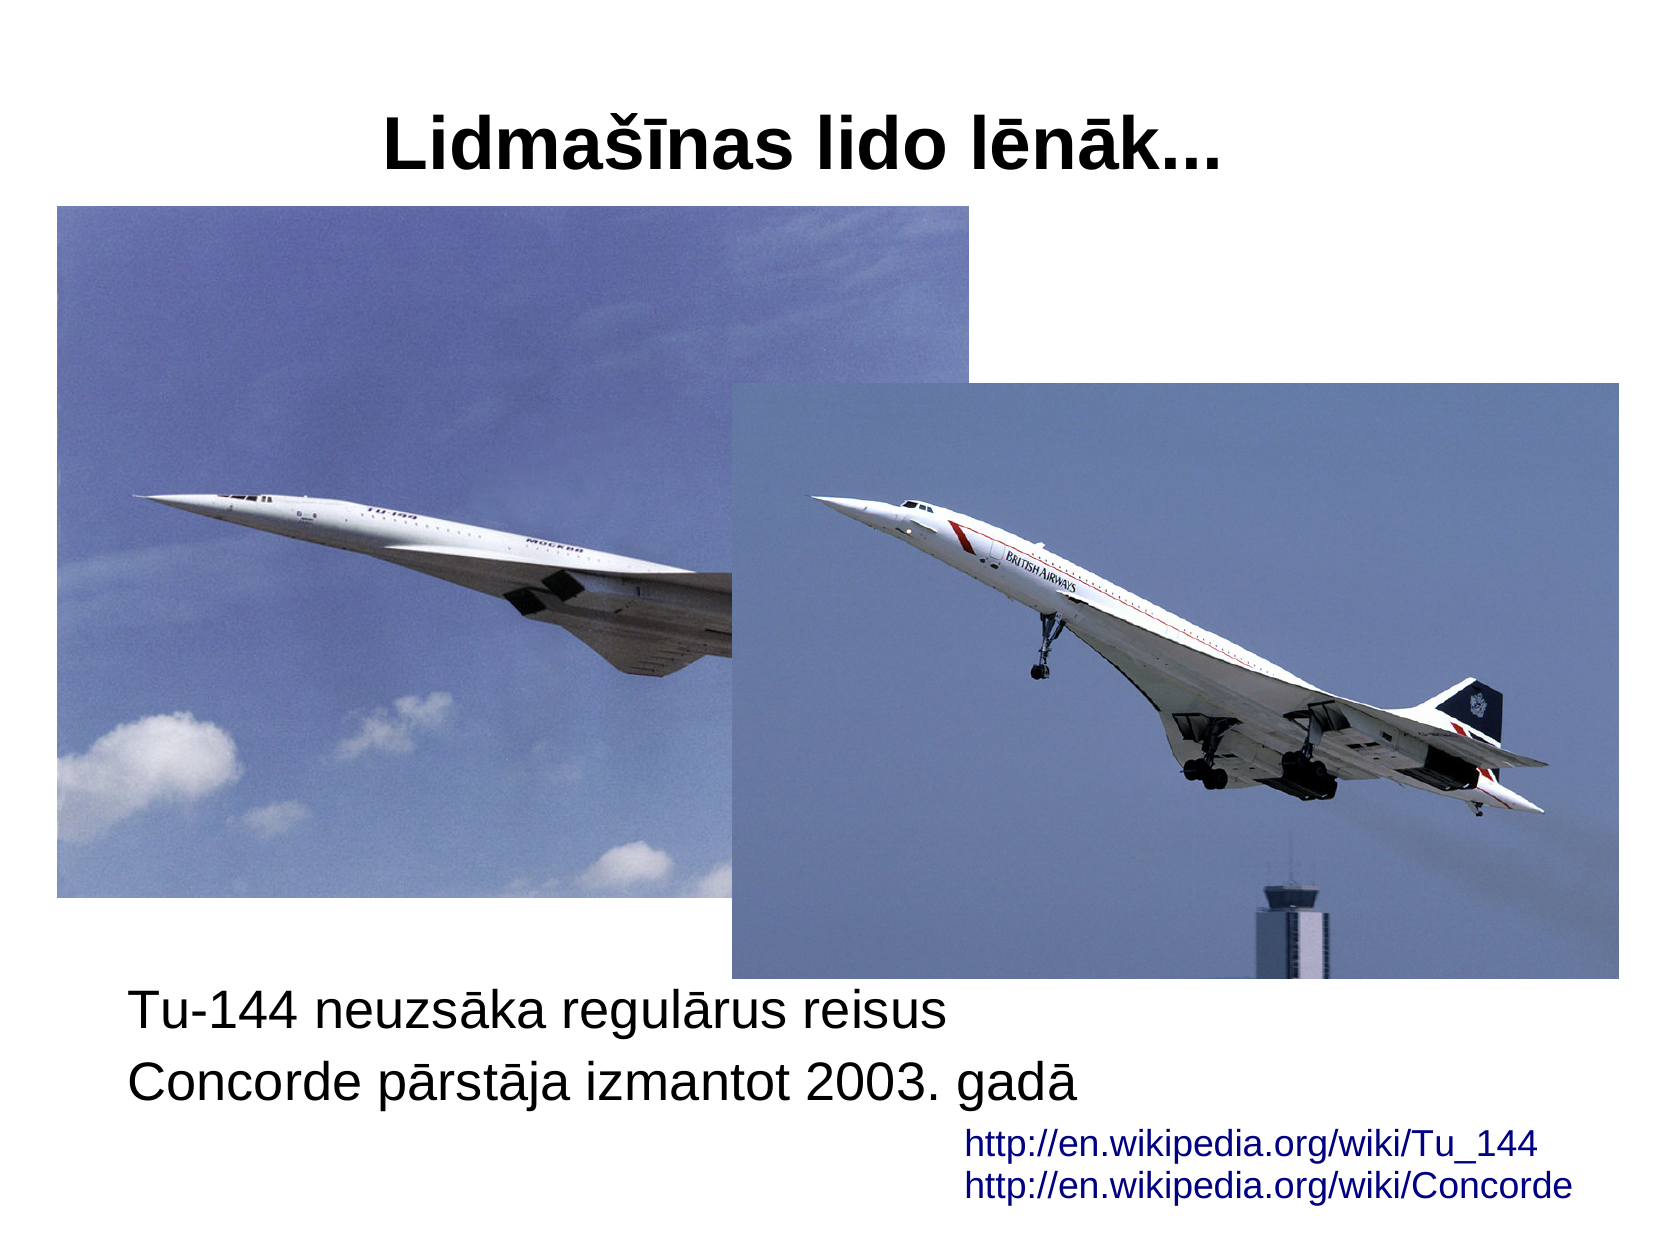

# Lidmašīnas lido lēnāk...
Tu-144 neuzsāka regulārus reisus
Concorde pārstāja izmantot 2003. gadā
http://en.wikipedia.org/wiki/Tu_144
http://en.wikipedia.org/wiki/Concorde